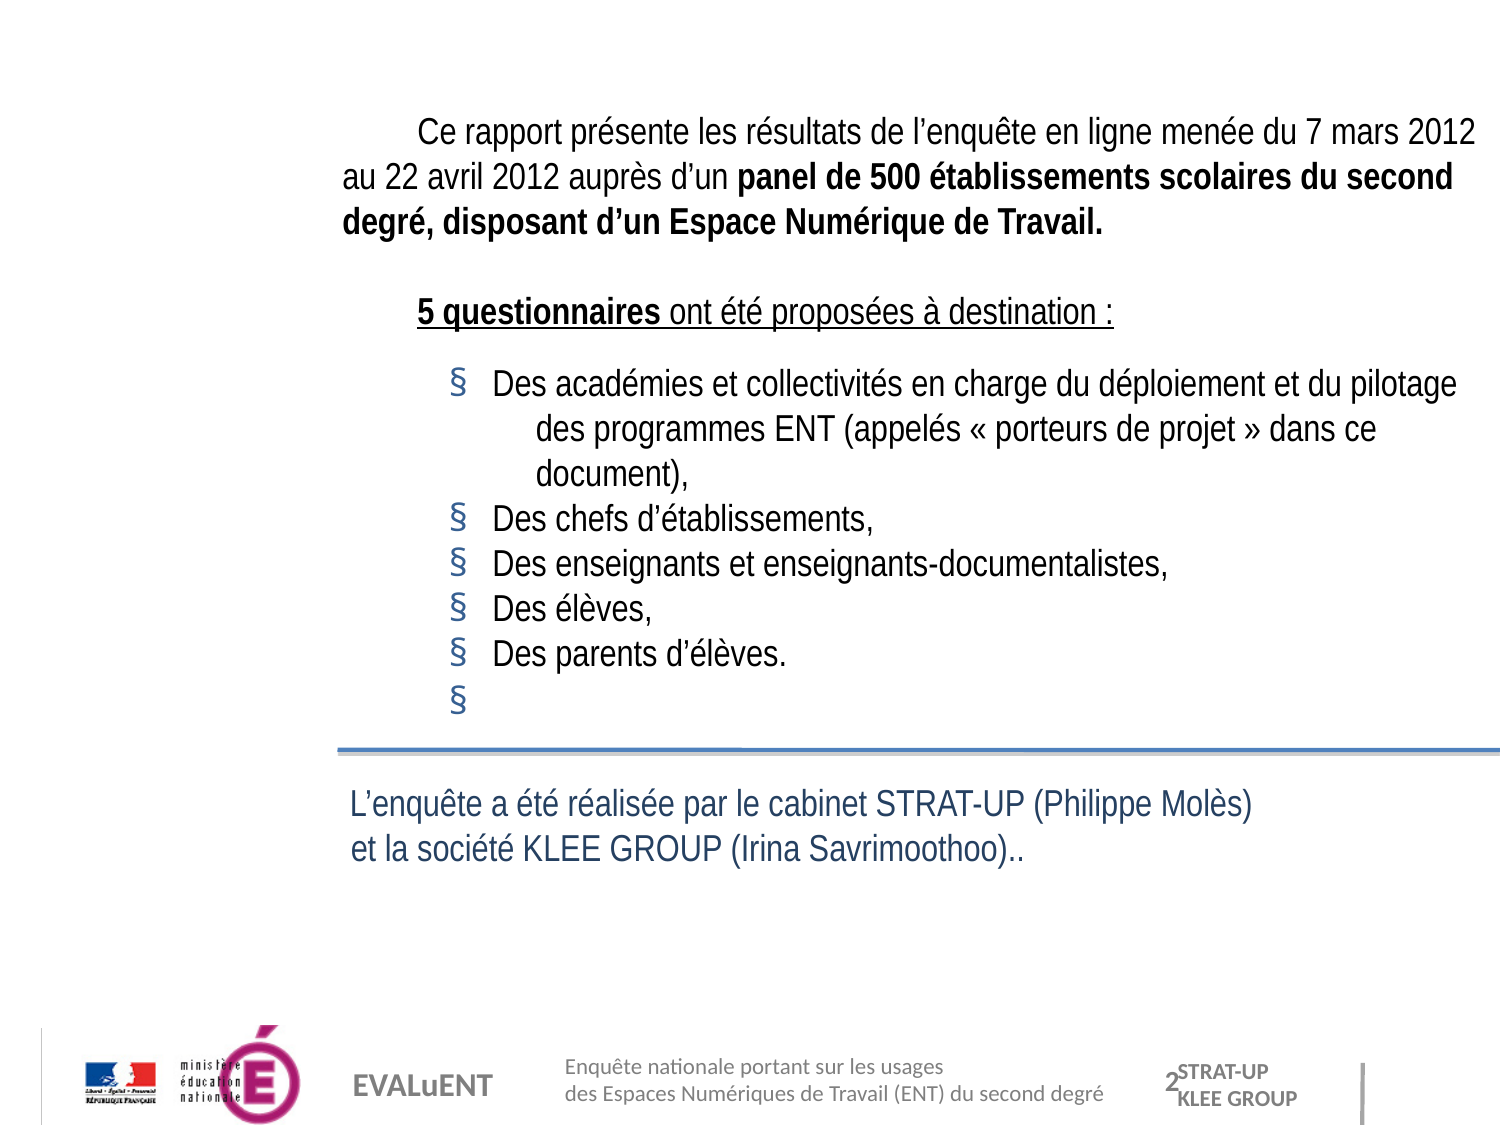

Ce rapport présente les résultats de l’enquête en ligne menée du 7 mars 2012
au 22 avril 2012 auprès d’un panel de 500 établissements scolaires du second degré, disposant d’un Espace Numérique de Travail.
	5 questionnaires ont été proposées à destination :
Des académies et collectivités en charge du déploiement et du pilotage
des programmes ENT (appelés « porteurs de projet » dans ce document),
Des chefs d’établissements,
Des enseignants et enseignants-documentalistes,
Des élèves,
Des parents d’élèves.
 L’enquête a été réalisée par le cabinet STRAT-UP (Philippe Molès)
 et la société KLEE GROUP (Irina Savrimoothoo)..